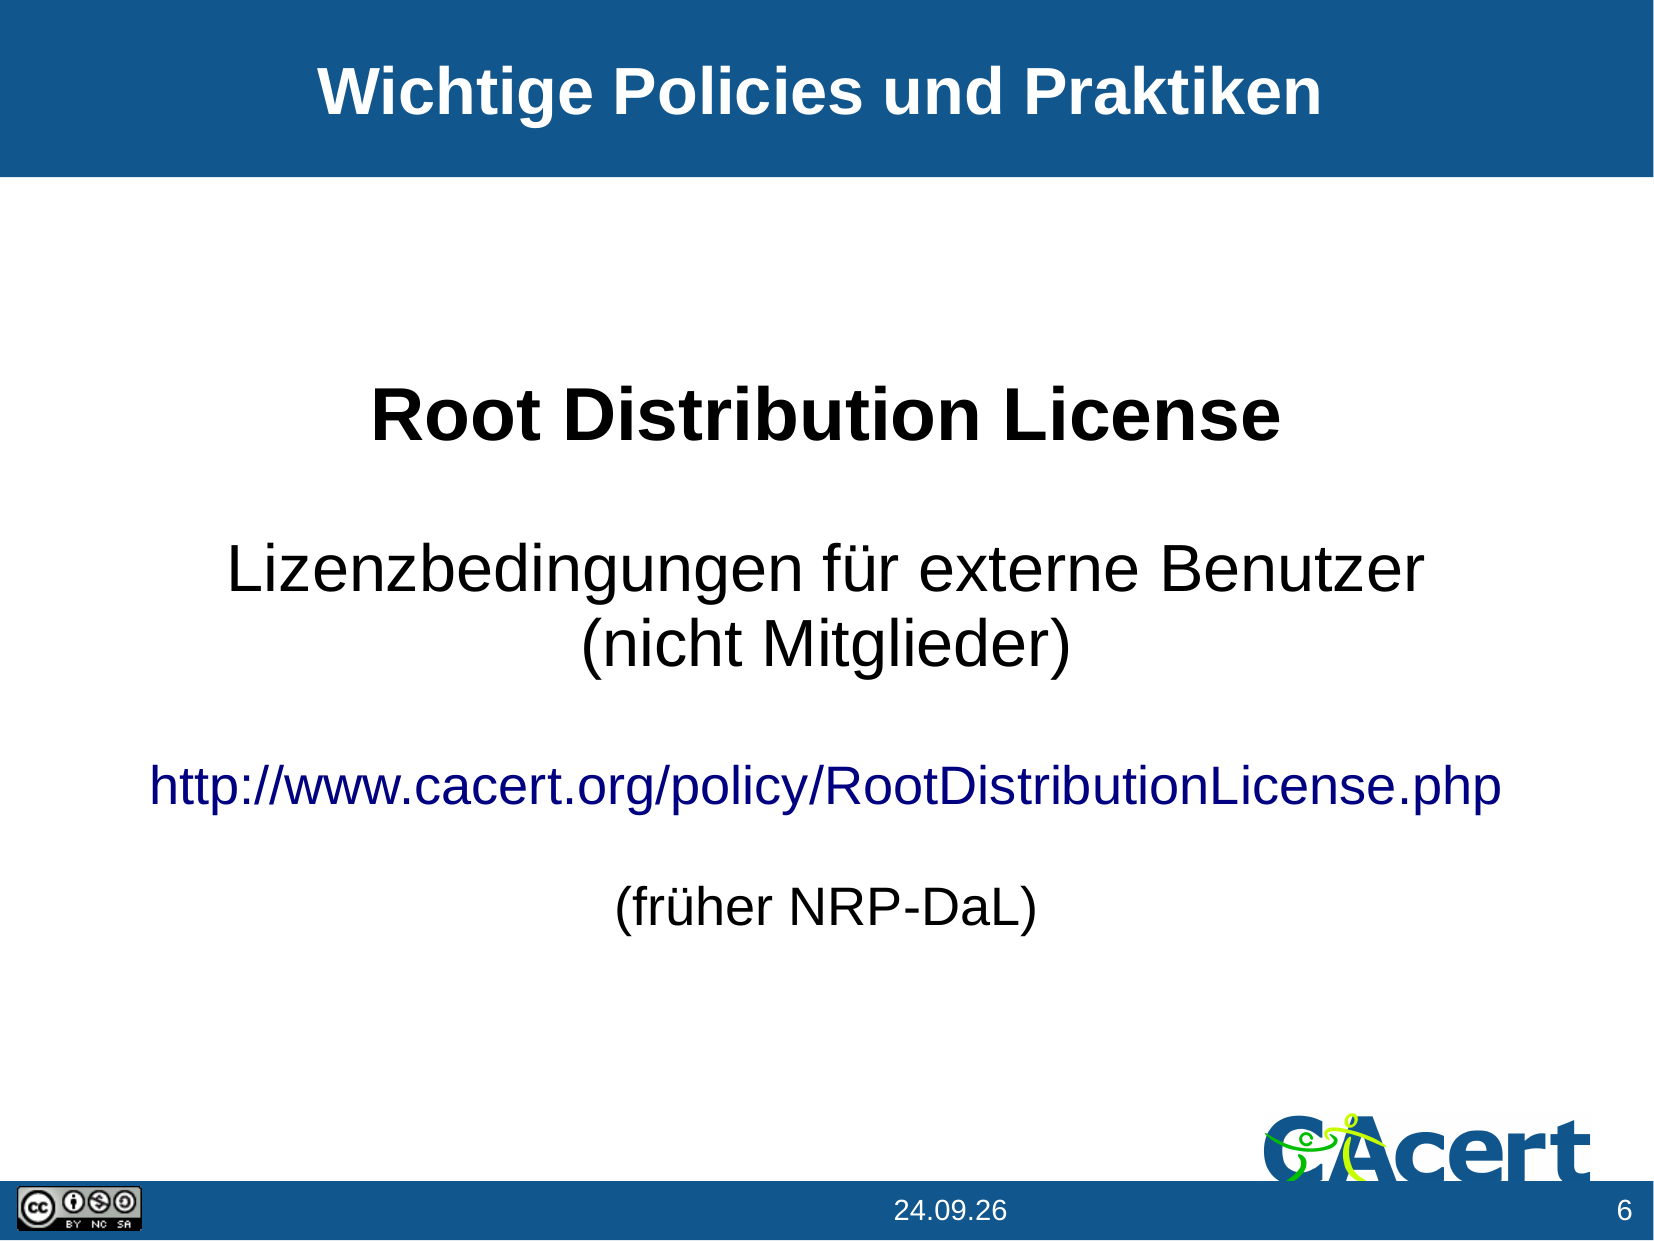

# Wichtige Policies und Praktiken
Root Distribution License
Lizenzbedingungen für externe Benutzer
(nicht Mitglieder)
http://www.cacert.org/policy/RootDistributionLicense.php
(früher NRP-DaL)